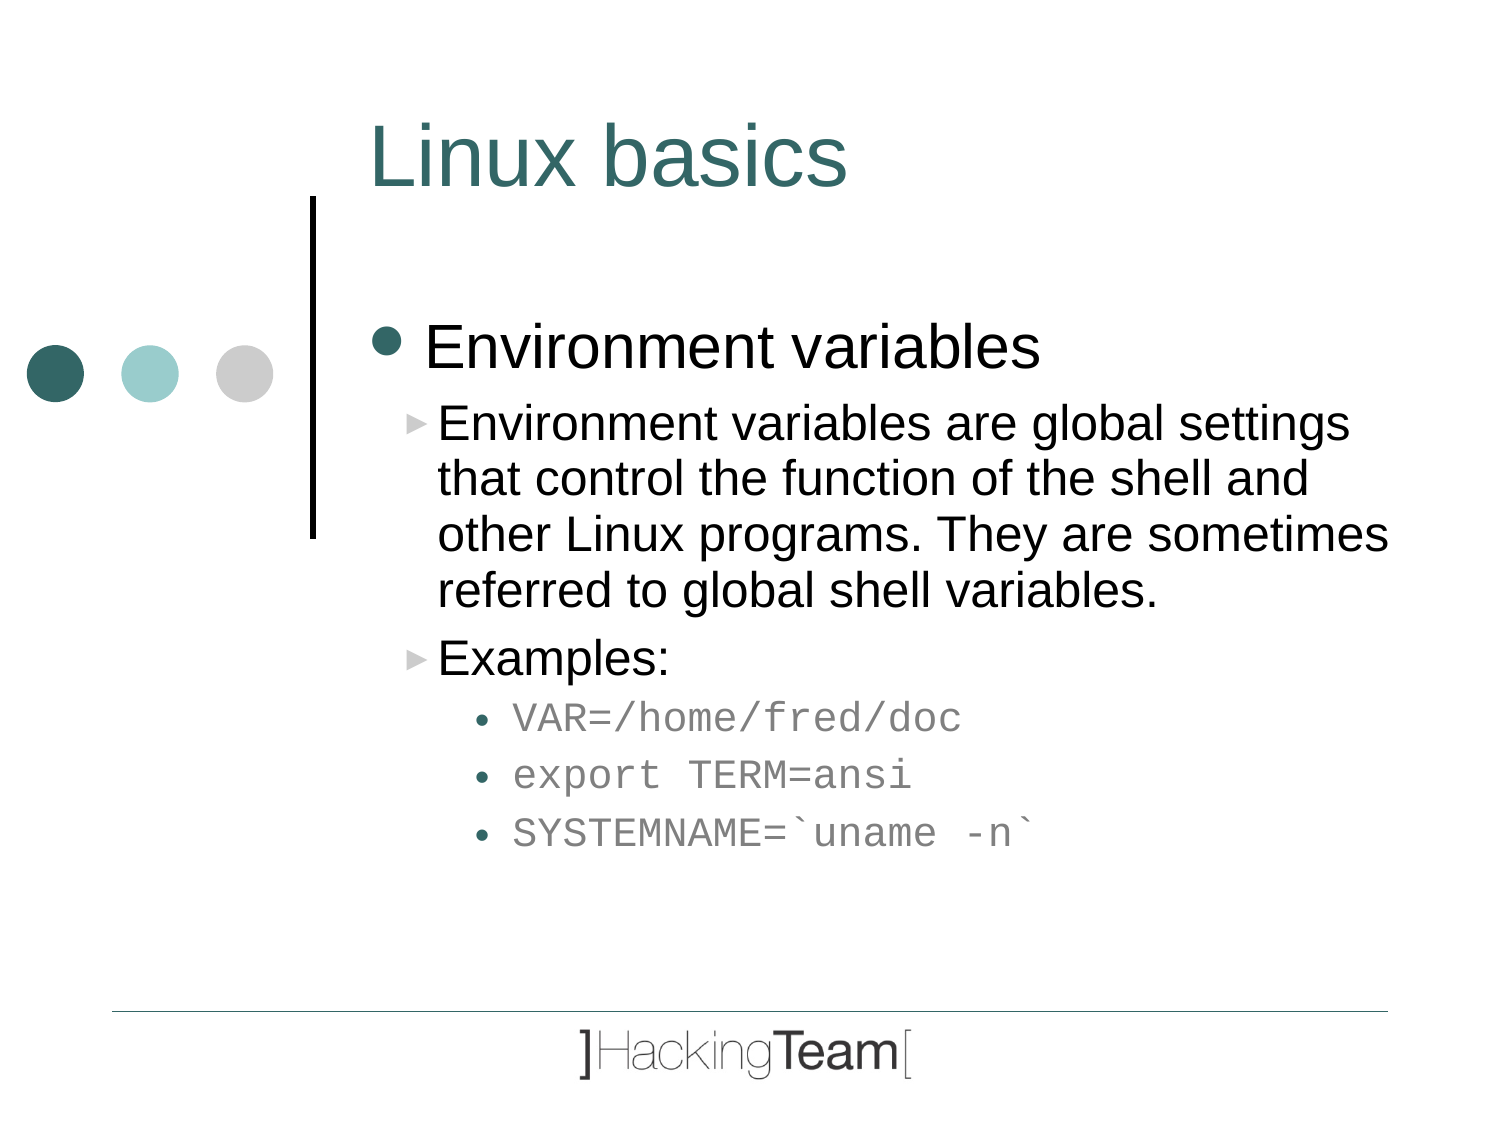

# Linux basics
Environment variables
Environment variables are global settings that control the function of the shell and other Linux programs. They are sometimes referred to global shell variables.
Examples:
VAR=/home/fred/doc
export TERM=ansi
SYSTEMNAME=`uname -n`